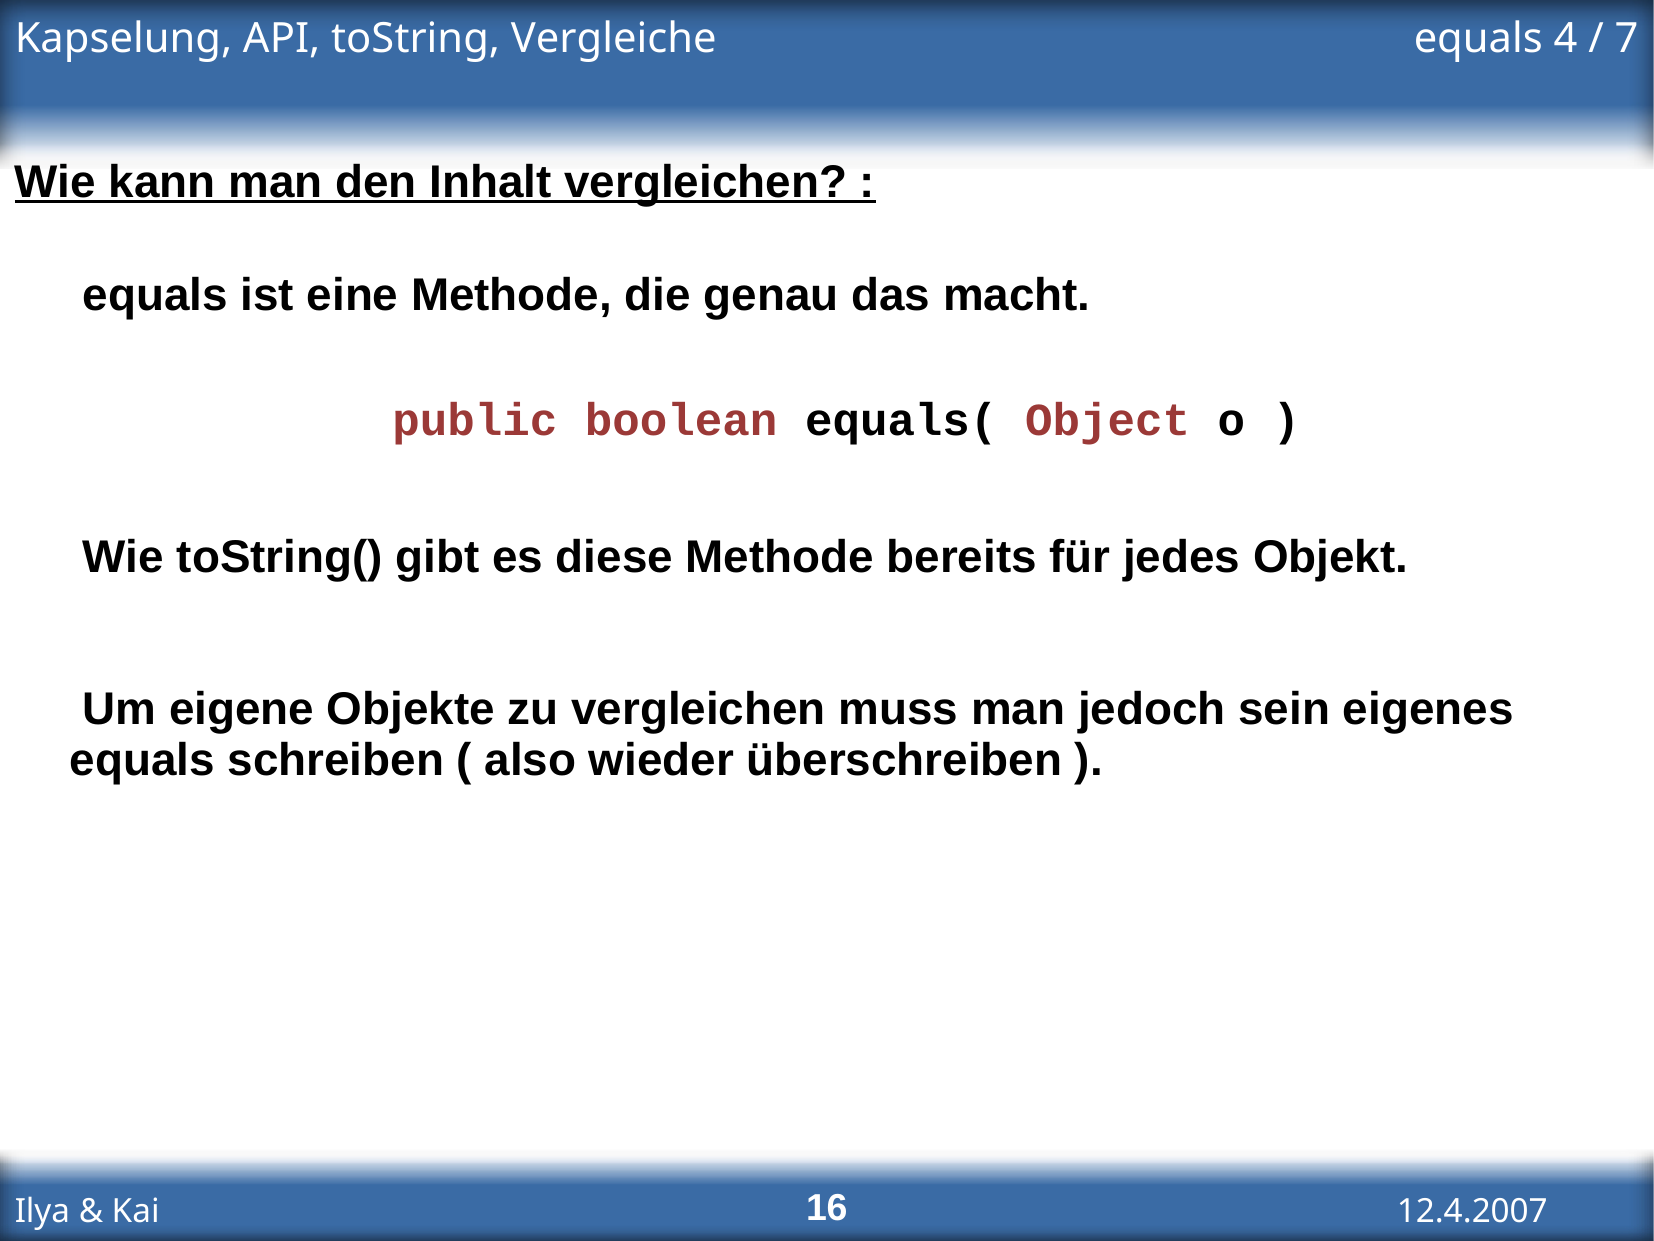

equals 4 / 7
Wie kann man den Inhalt vergleichen? :
 equals ist eine Methode, die genau das macht.
 public boolean equals( Object o )
 Wie toString() gibt es diese Methode bereits für jedes Objekt.
 Um eigene Objekte zu vergleichen muss man jedoch sein eigenes equals schreiben ( also wieder überschreiben ).
16